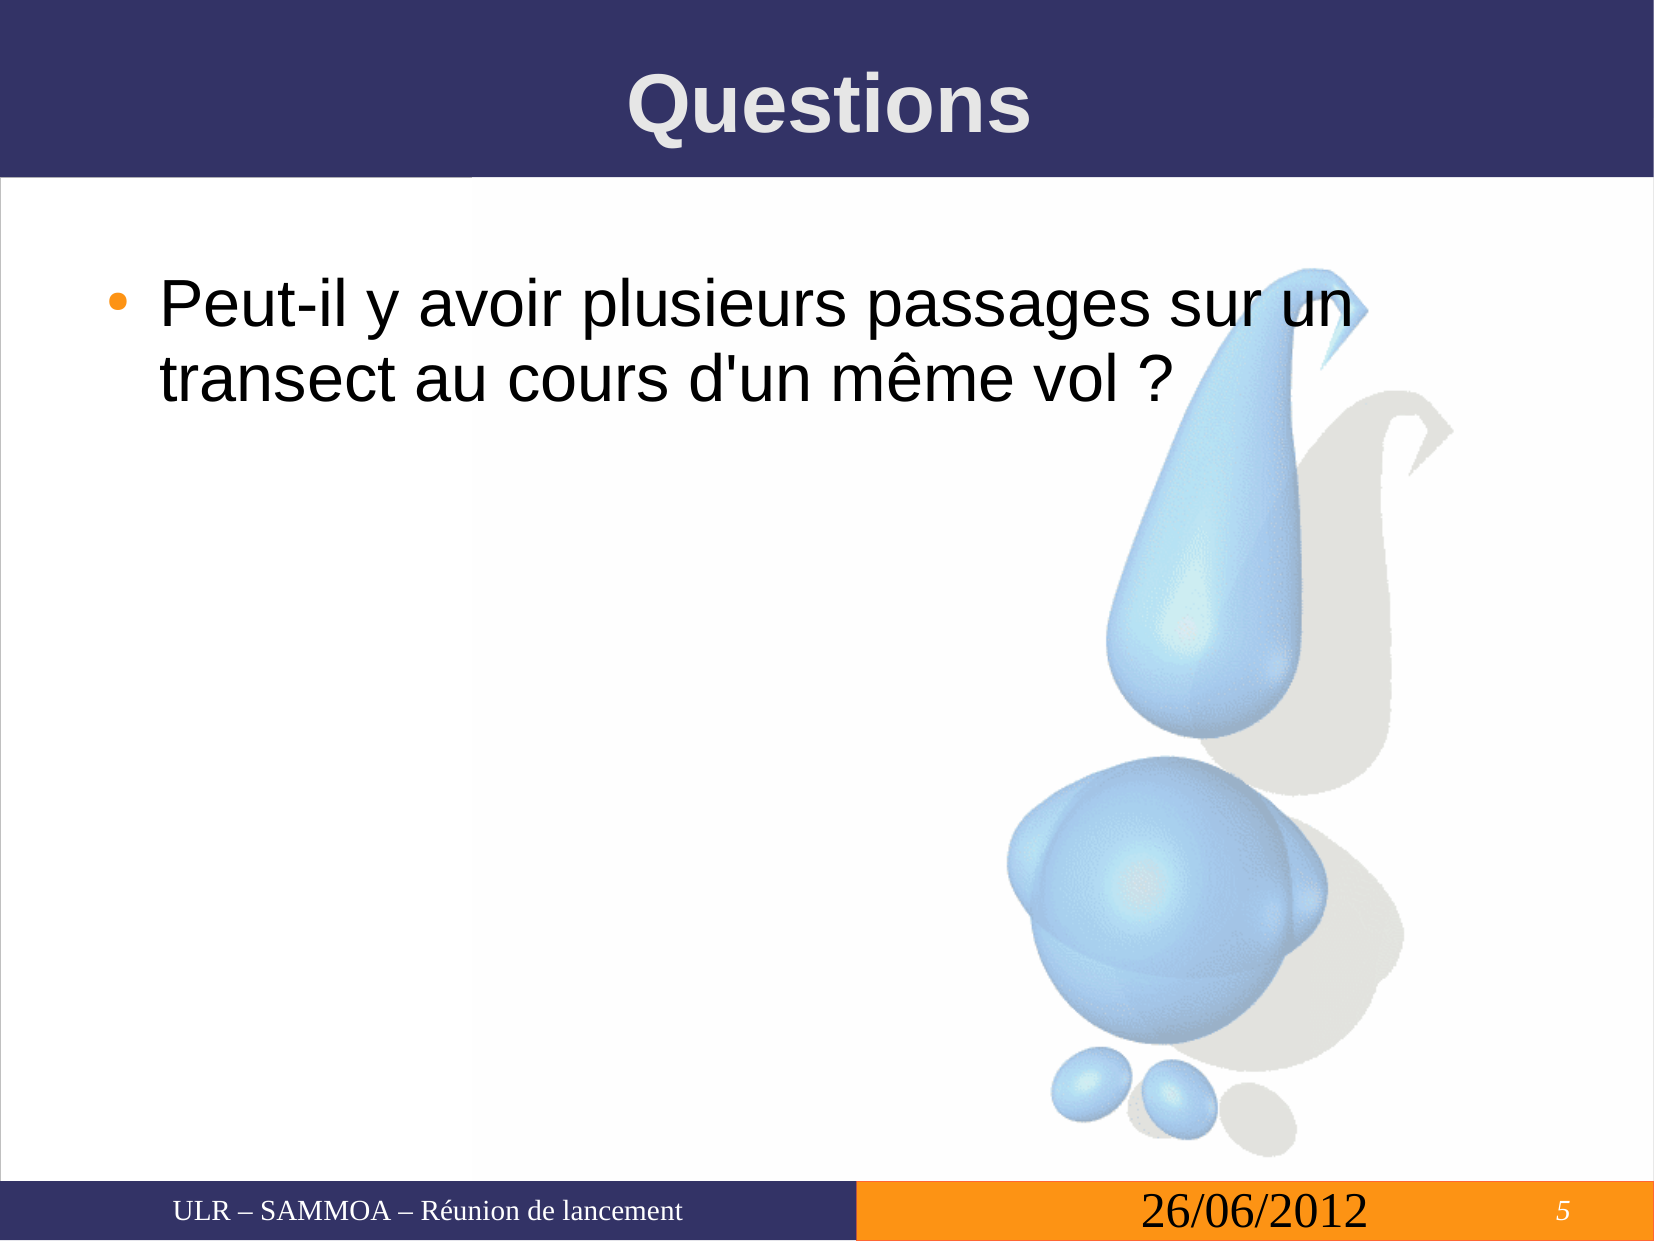

# Questions
Peut-il y avoir plusieurs passages sur un transect au cours d'un même vol ?
5